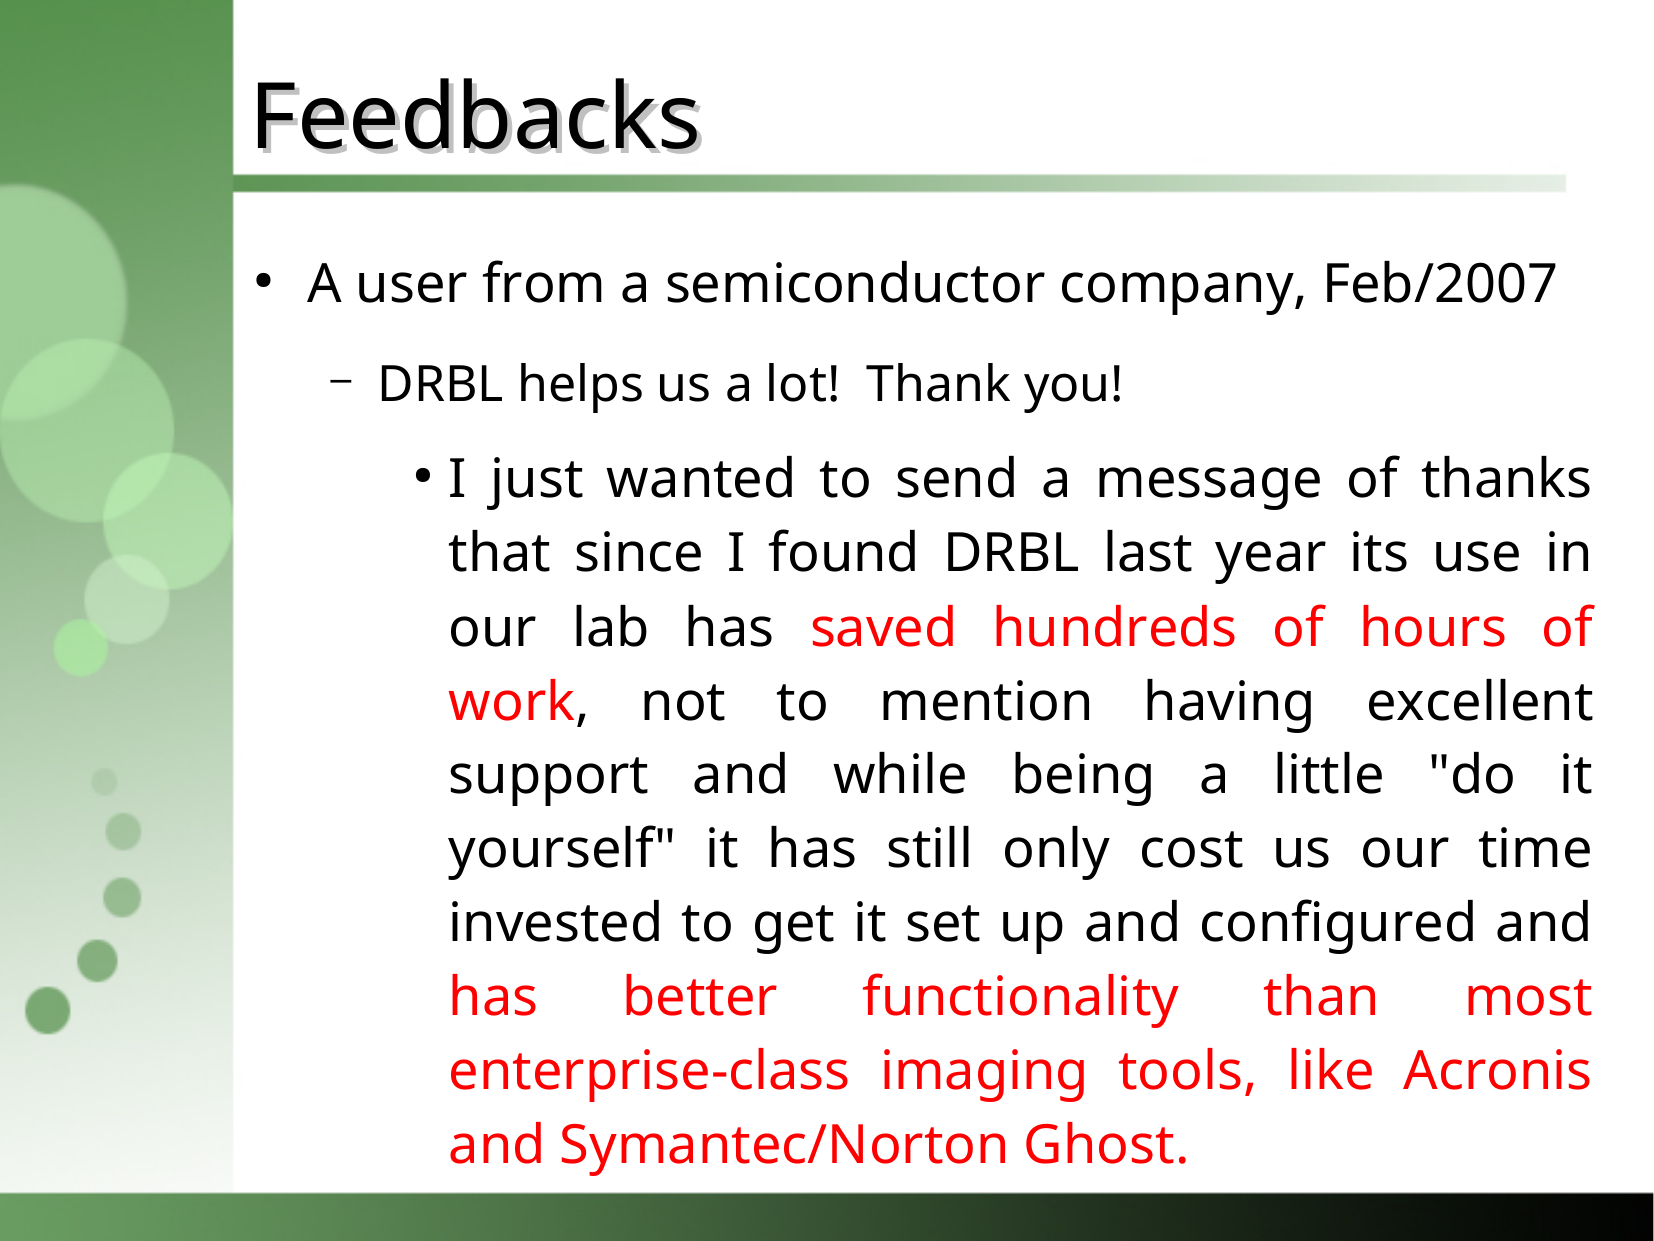

# Feedbacks
A user from a semiconductor company, Feb/2007
DRBL helps us a lot! Thank you!
I just wanted to send a message of thanks that since I found DRBL last year its use in our lab has saved hundreds of hours of work, not to mention having excellent support and while being a little "do it yourself" it has still only cost us our time invested to get it set up and configured and has better functionality than most enterprise-class imaging tools, like Acronis and Symantec/Norton Ghost.